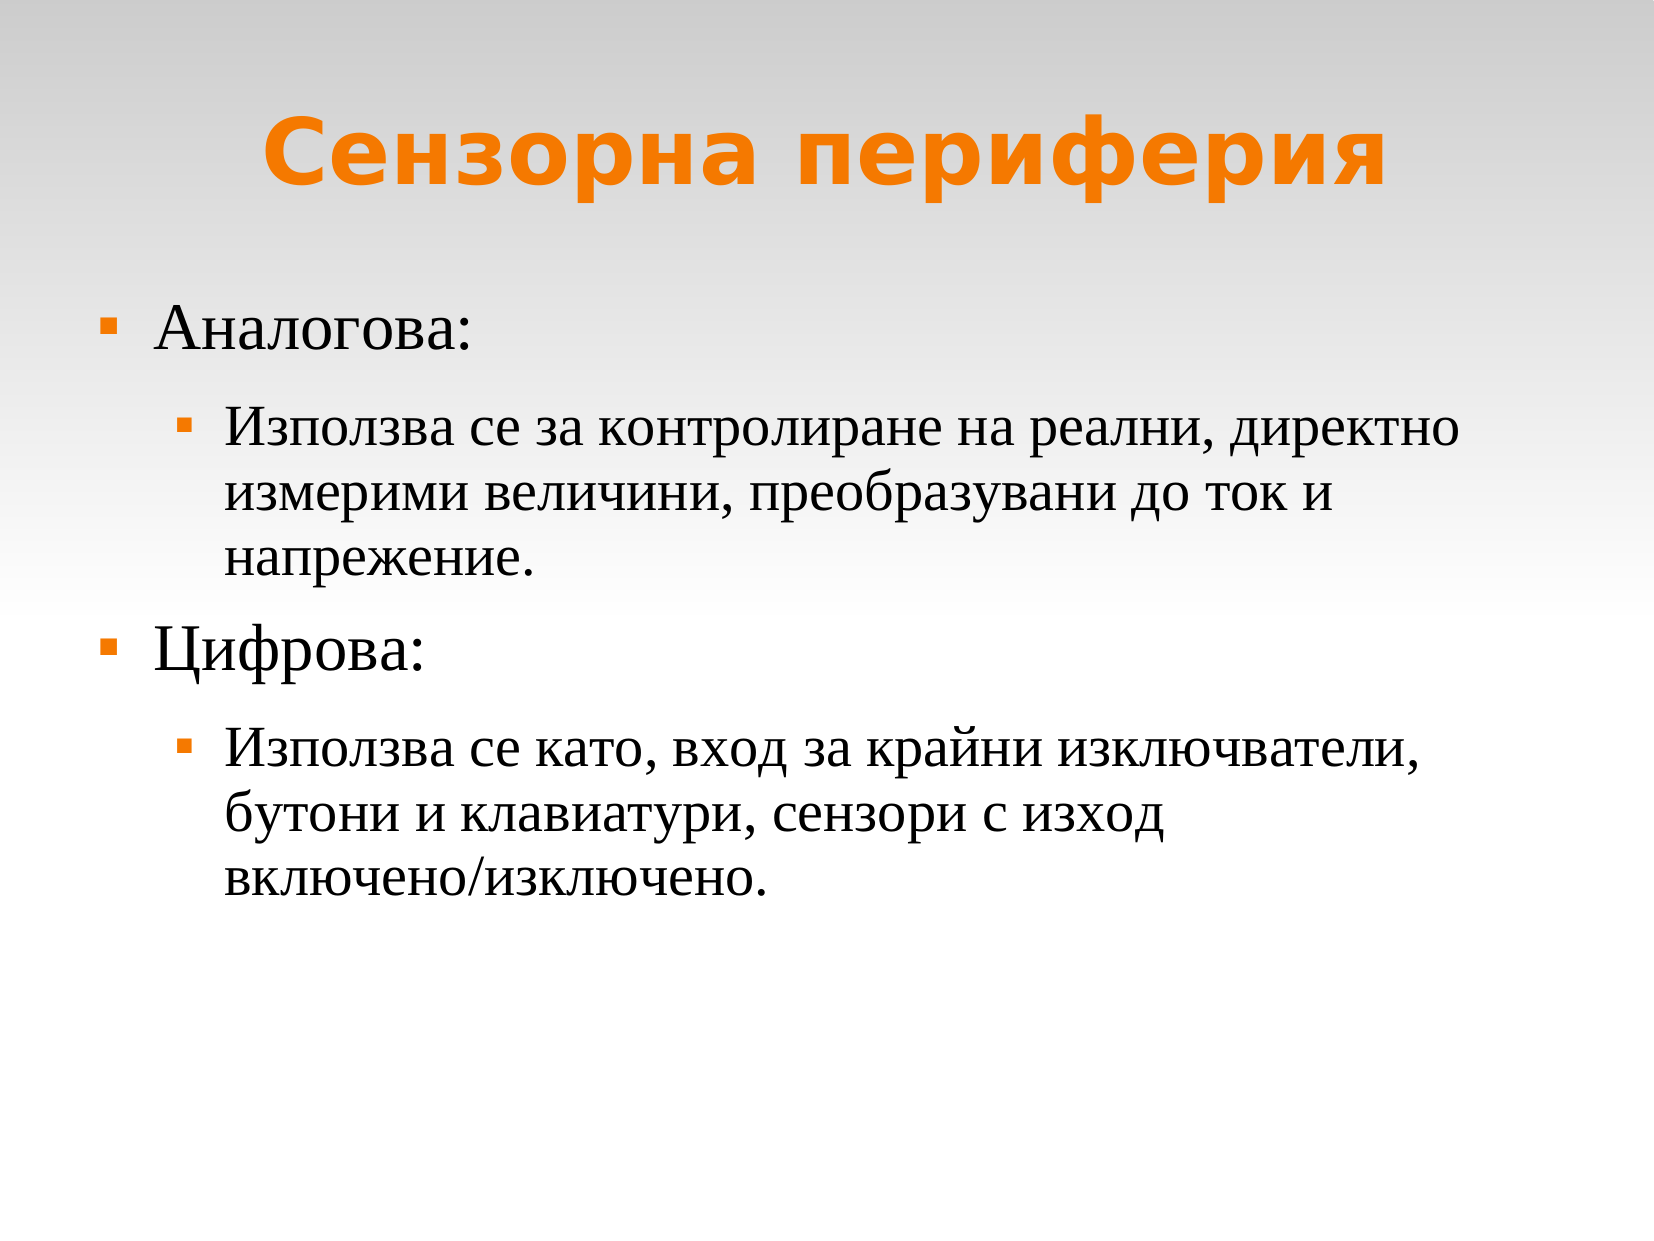

# Сензорна периферия
Аналогова:
Използва се за контролиране на реални, директно измерими величини, преобразувани до ток и напрежение.
Цифрова:
Използва се като, вход за крайни изключватели, бутони и клавиатури, сензори с изход включено/изключено.